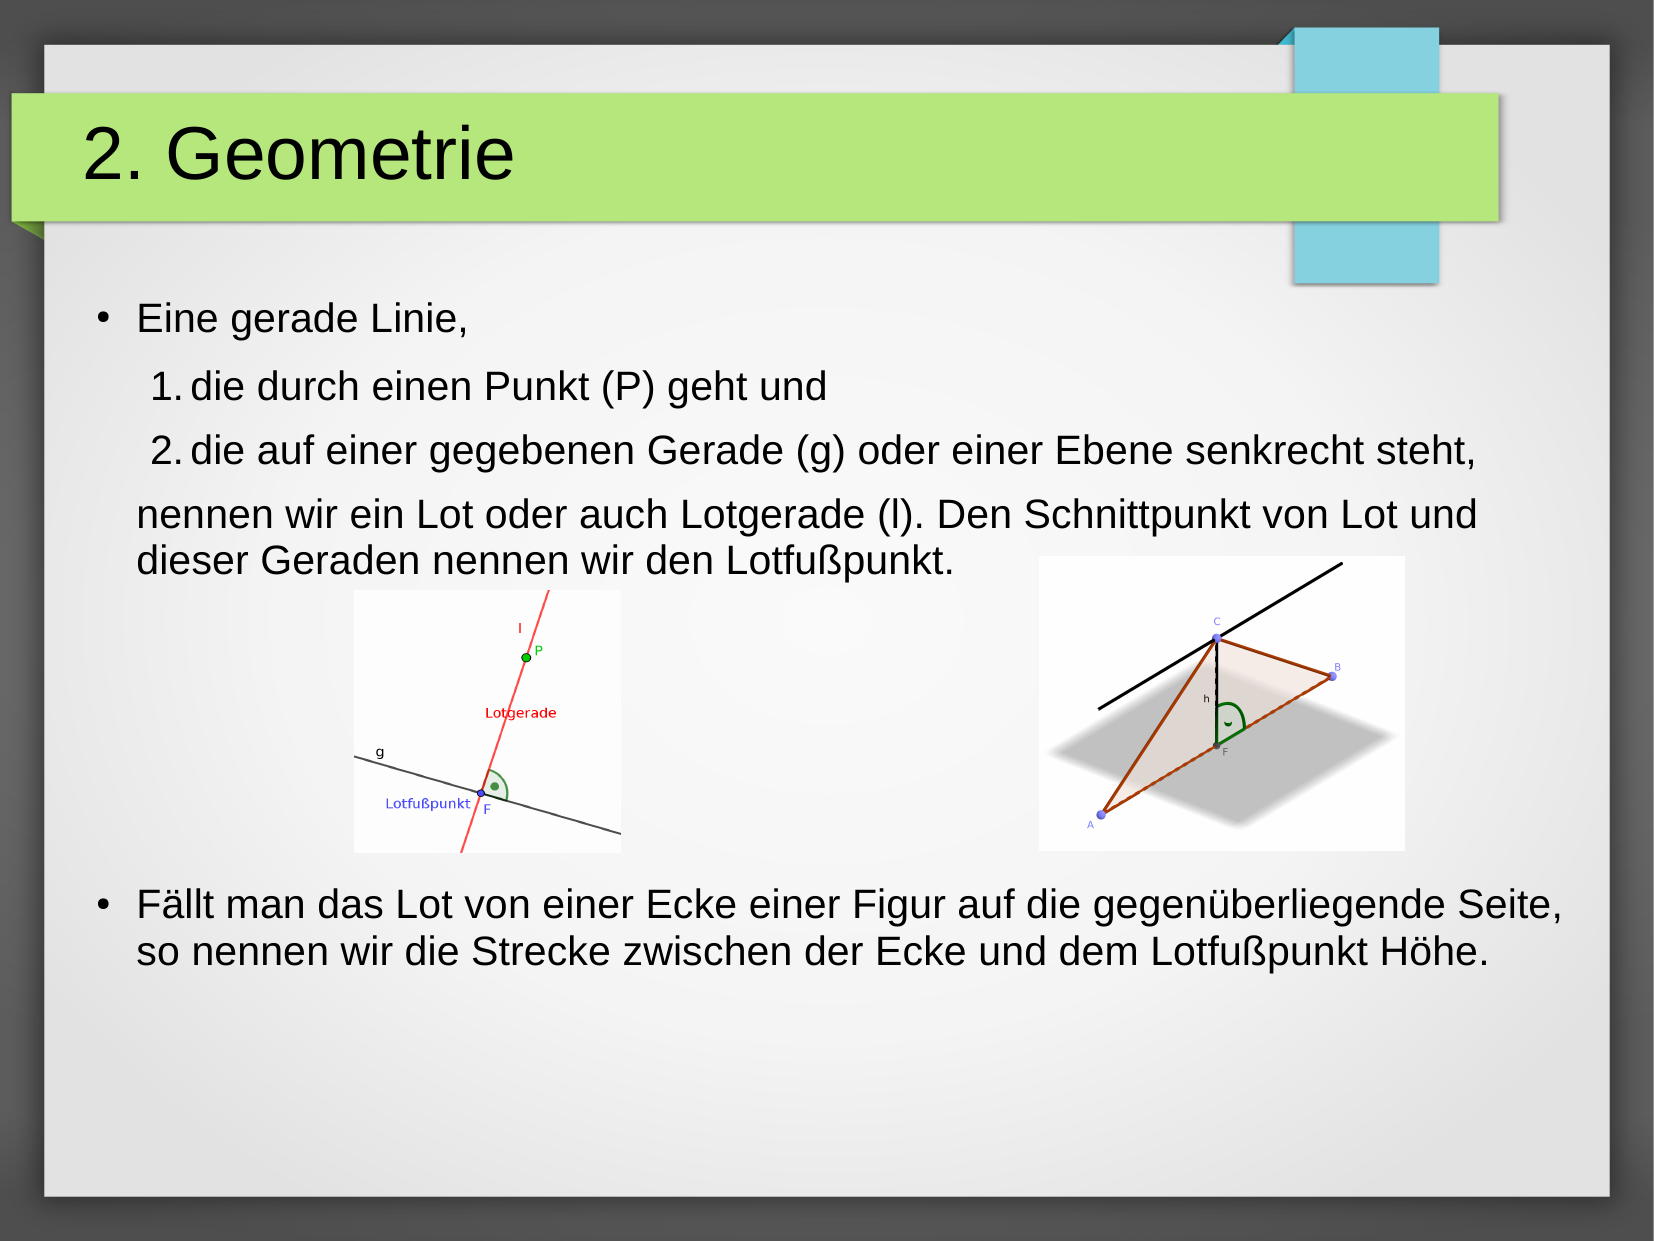

# 2. Geometrie
Eine gerade Linie,
die durch einen Punkt (P) geht und
die auf einer gegebenen Gerade (g) oder einer Ebene senkrecht steht,
nennen wir ein Lot oder auch Lotgerade (l). Den Schnittpunkt von Lot und dieser Geraden nennen wir den Lotfußpunkt.
Fällt man das Lot von einer Ecke einer Figur auf die gegenüberliegende Seite, so nennen wir die Strecke zwischen der Ecke und dem Lotfußpunkt Höhe.